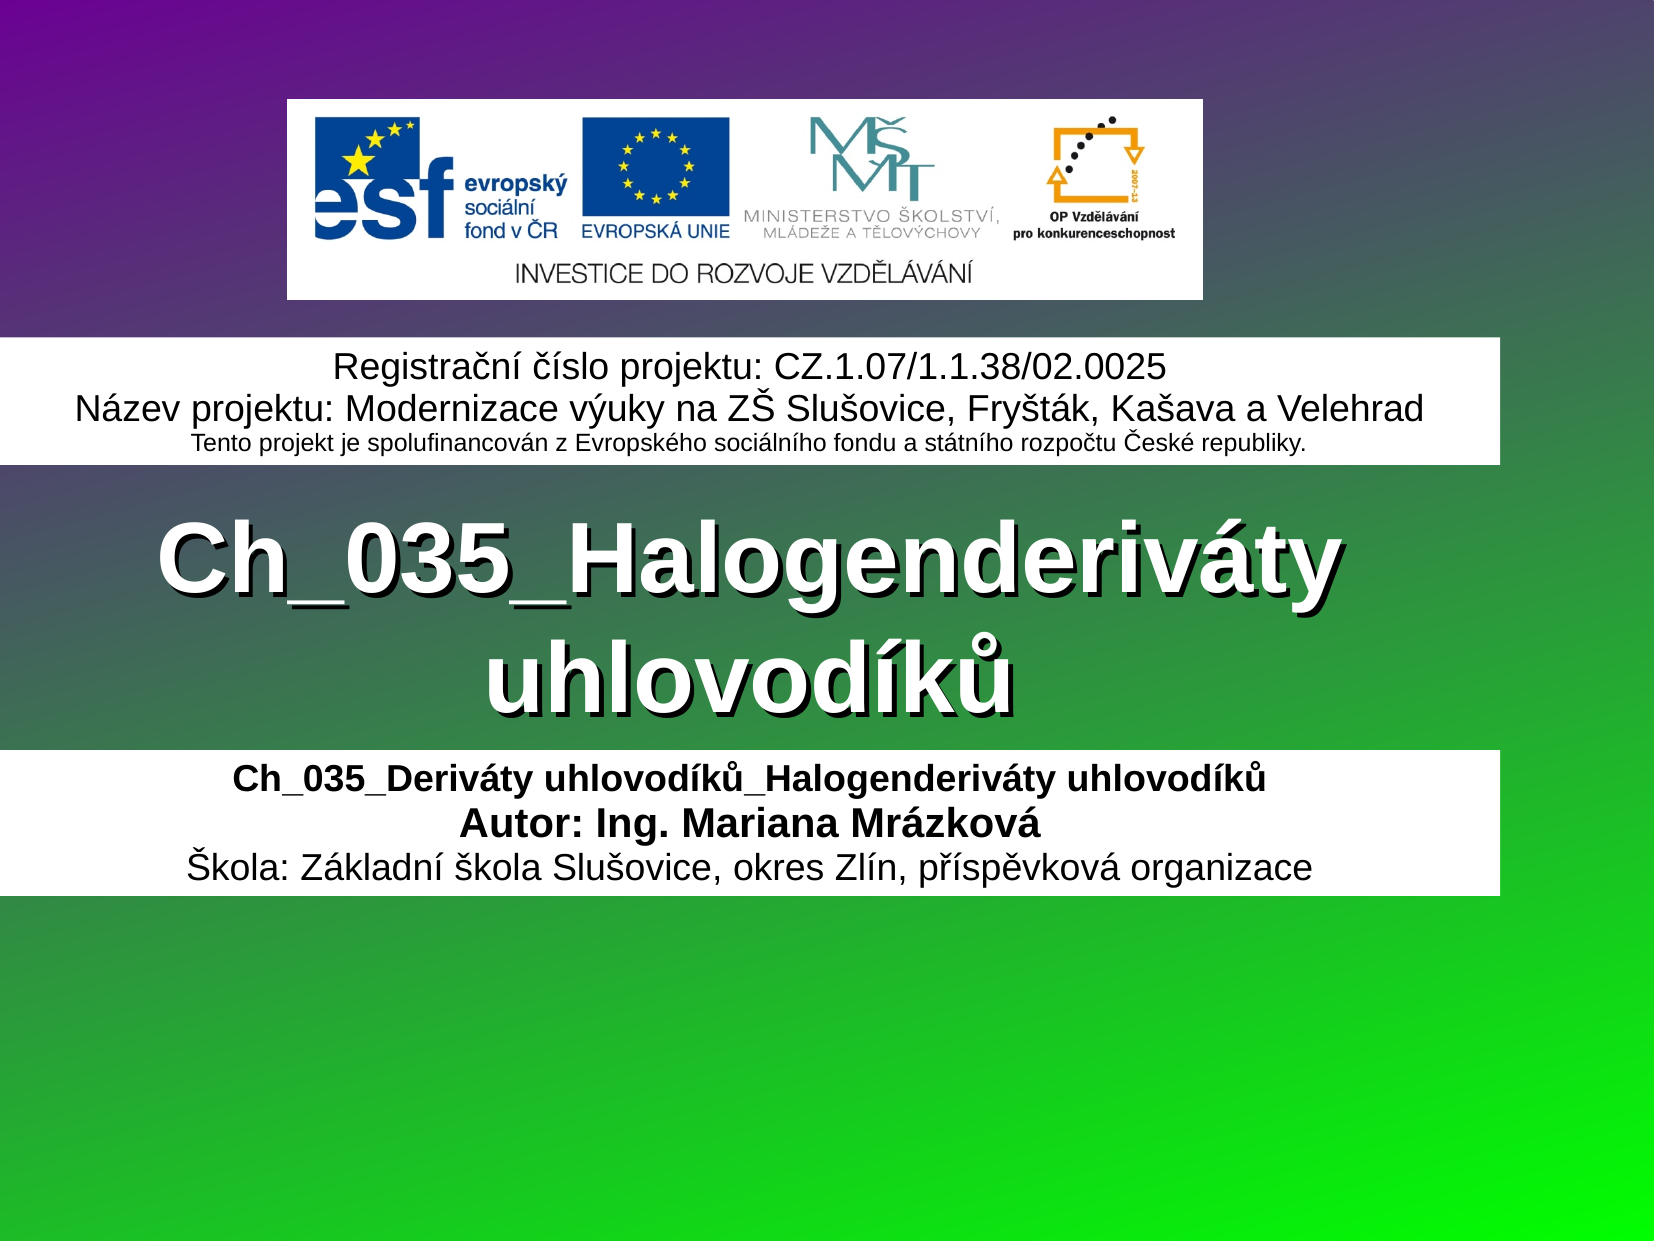

Registrační číslo projektu: CZ.1.07/1.1.38/02.0025
Název projektu: Modernizace výuky na ZŠ Slušovice, Fryšták, Kašava a Velehrad
Tento projekt je spolufinancován z Evropského sociálního fondu a státního rozpočtu České republiky.
# Ch_035_Halogenderiváty uhlovodíků
Ch_035_Deriváty uhlovodíků_Halogenderiváty uhlovodíků
Autor: Ing. Mariana Mrázková
Škola: Základní škola Slušovice, okres Zlín, příspěvková organizace